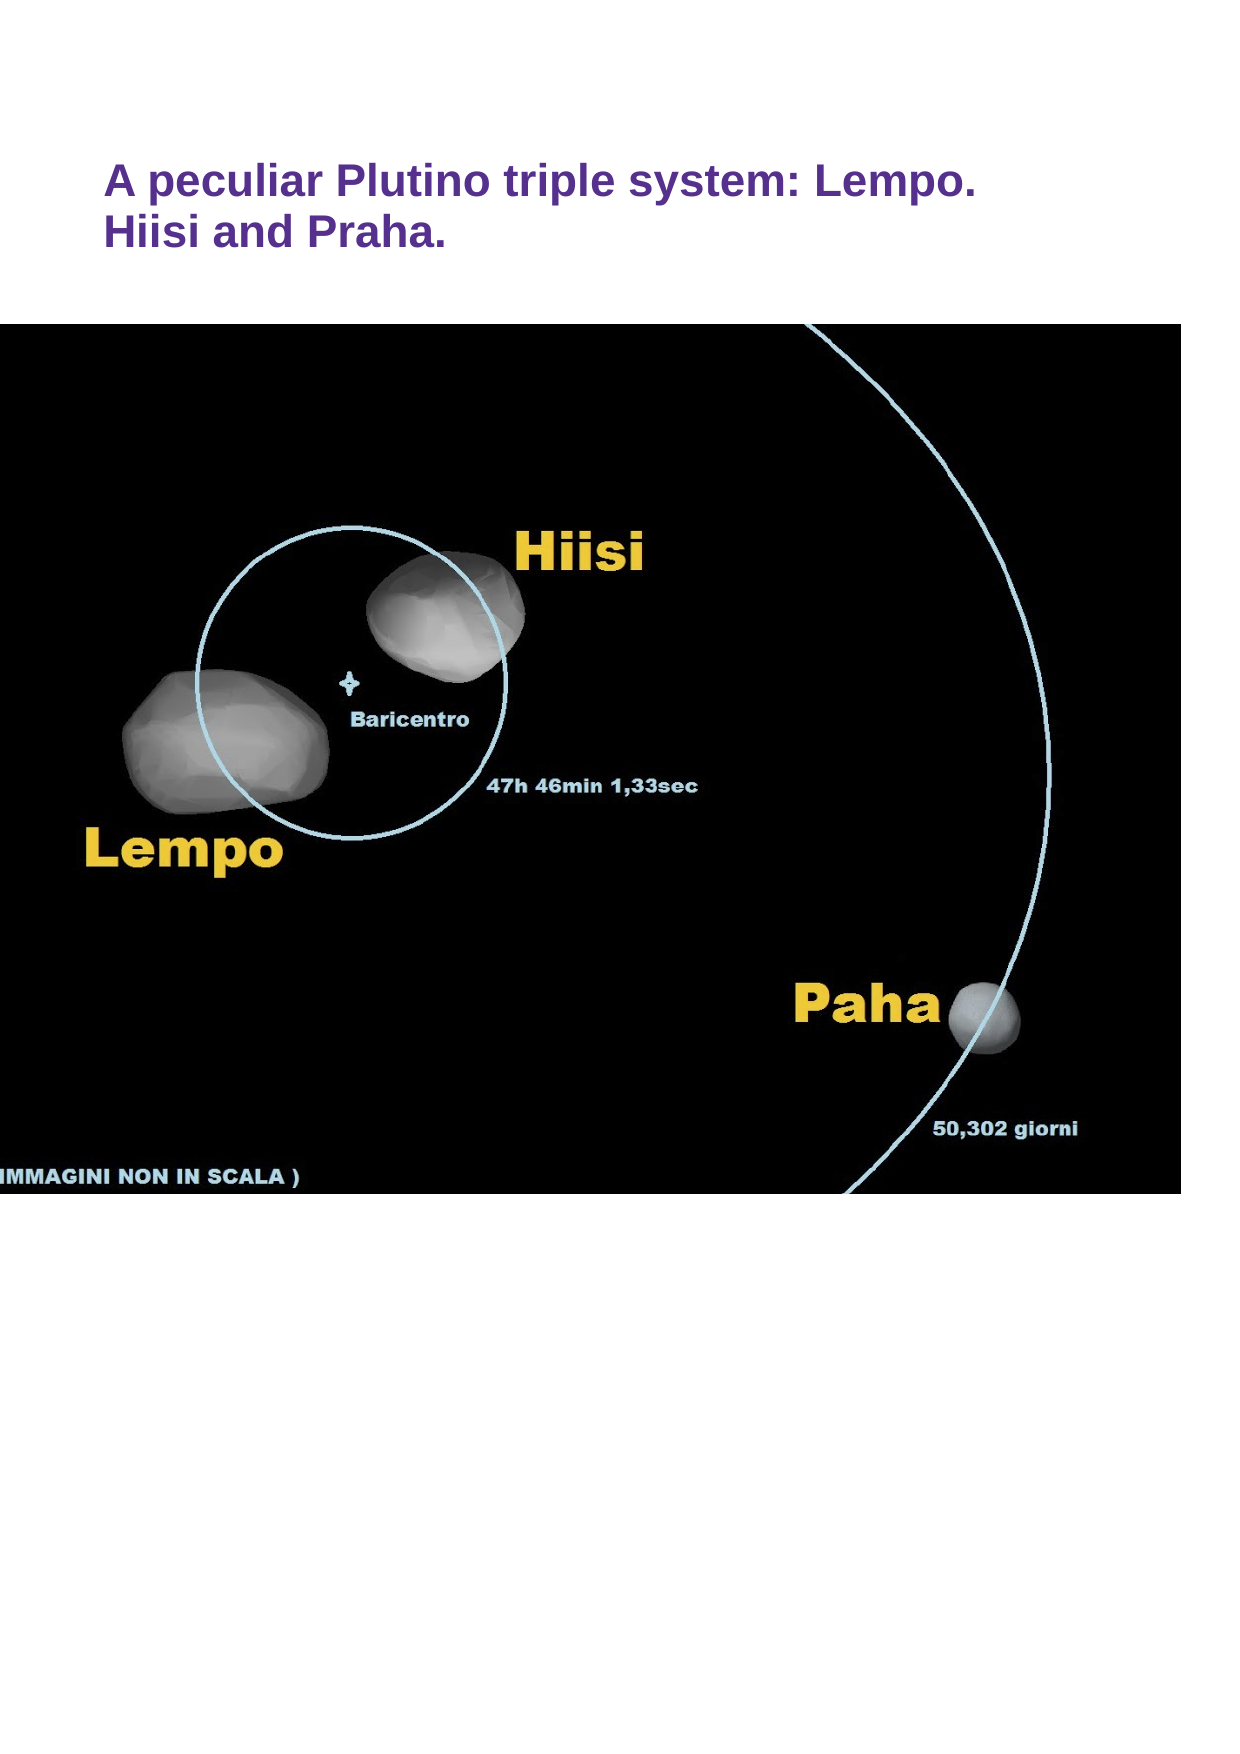

A peculiar Plutino triple system: Lempo. Hiisi and Praha.